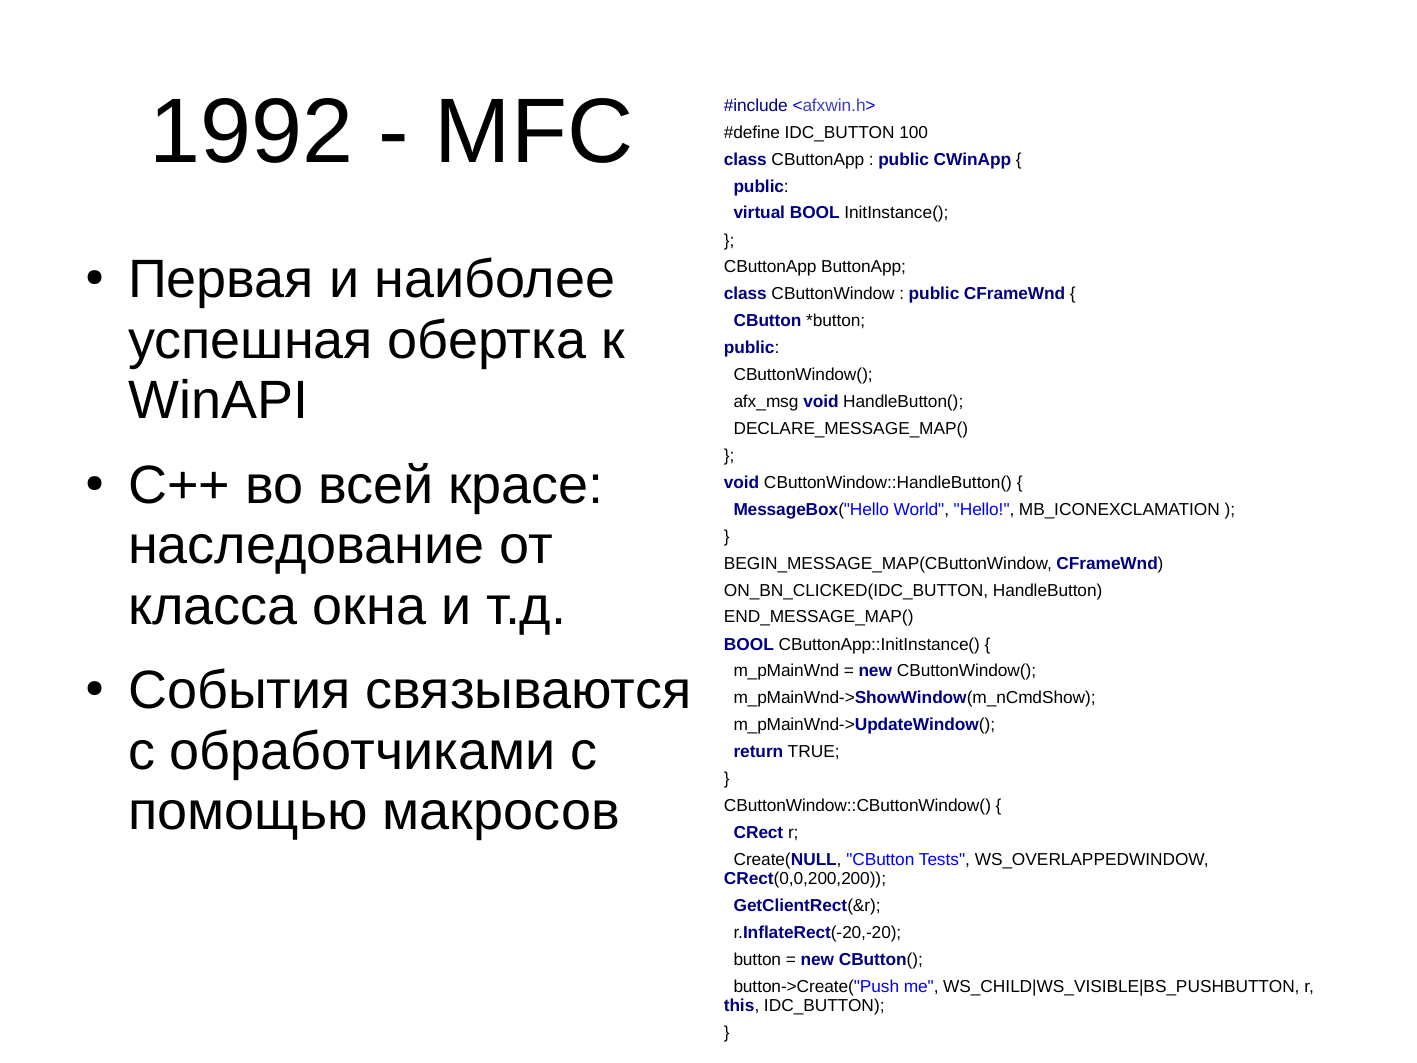

# 1992 - MFC
#include <afxwin.h>
#define IDC_BUTTON 100
class CButtonApp : public CWinApp {
 public:
 virtual BOOL InitInstance();
};
CButtonApp ButtonApp;
class CButtonWindow : public CFrameWnd {
 CButton *button;
public:
 CButtonWindow();
 afx_msg void HandleButton();
 DECLARE_MESSAGE_MAP()
};
void CButtonWindow::HandleButton() {
 MessageBox("Hello World", "Hello!", MB_ICONEXCLAMATION );
}
BEGIN_MESSAGE_MAP(CButtonWindow, CFrameWnd)
ON_BN_CLICKED(IDC_BUTTON, HandleButton)
END_MESSAGE_MAP()
BOOL CButtonApp::InitInstance() {
 m_pMainWnd = new CButtonWindow();
 m_pMainWnd->ShowWindow(m_nCmdShow);
 m_pMainWnd->UpdateWindow();
 return TRUE;
}
CButtonWindow::CButtonWindow() {
 CRect r;
 Create(NULL, "CButton Tests", WS_OVERLAPPEDWINDOW, CRect(0,0,200,200));
 GetClientRect(&r);
 r.InflateRect(-20,-20);
 button = new CButton();
 button->Create("Push me", WS_CHILD|WS_VISIBLE|BS_PUSHBUTTON, r, this, IDC_BUTTON);
}
Первая и наиболее успешная обертка к WinAPI
C++ во всей красе: наследование от класса окна и т.д.
События связываются с обработчиками с помощью макросов